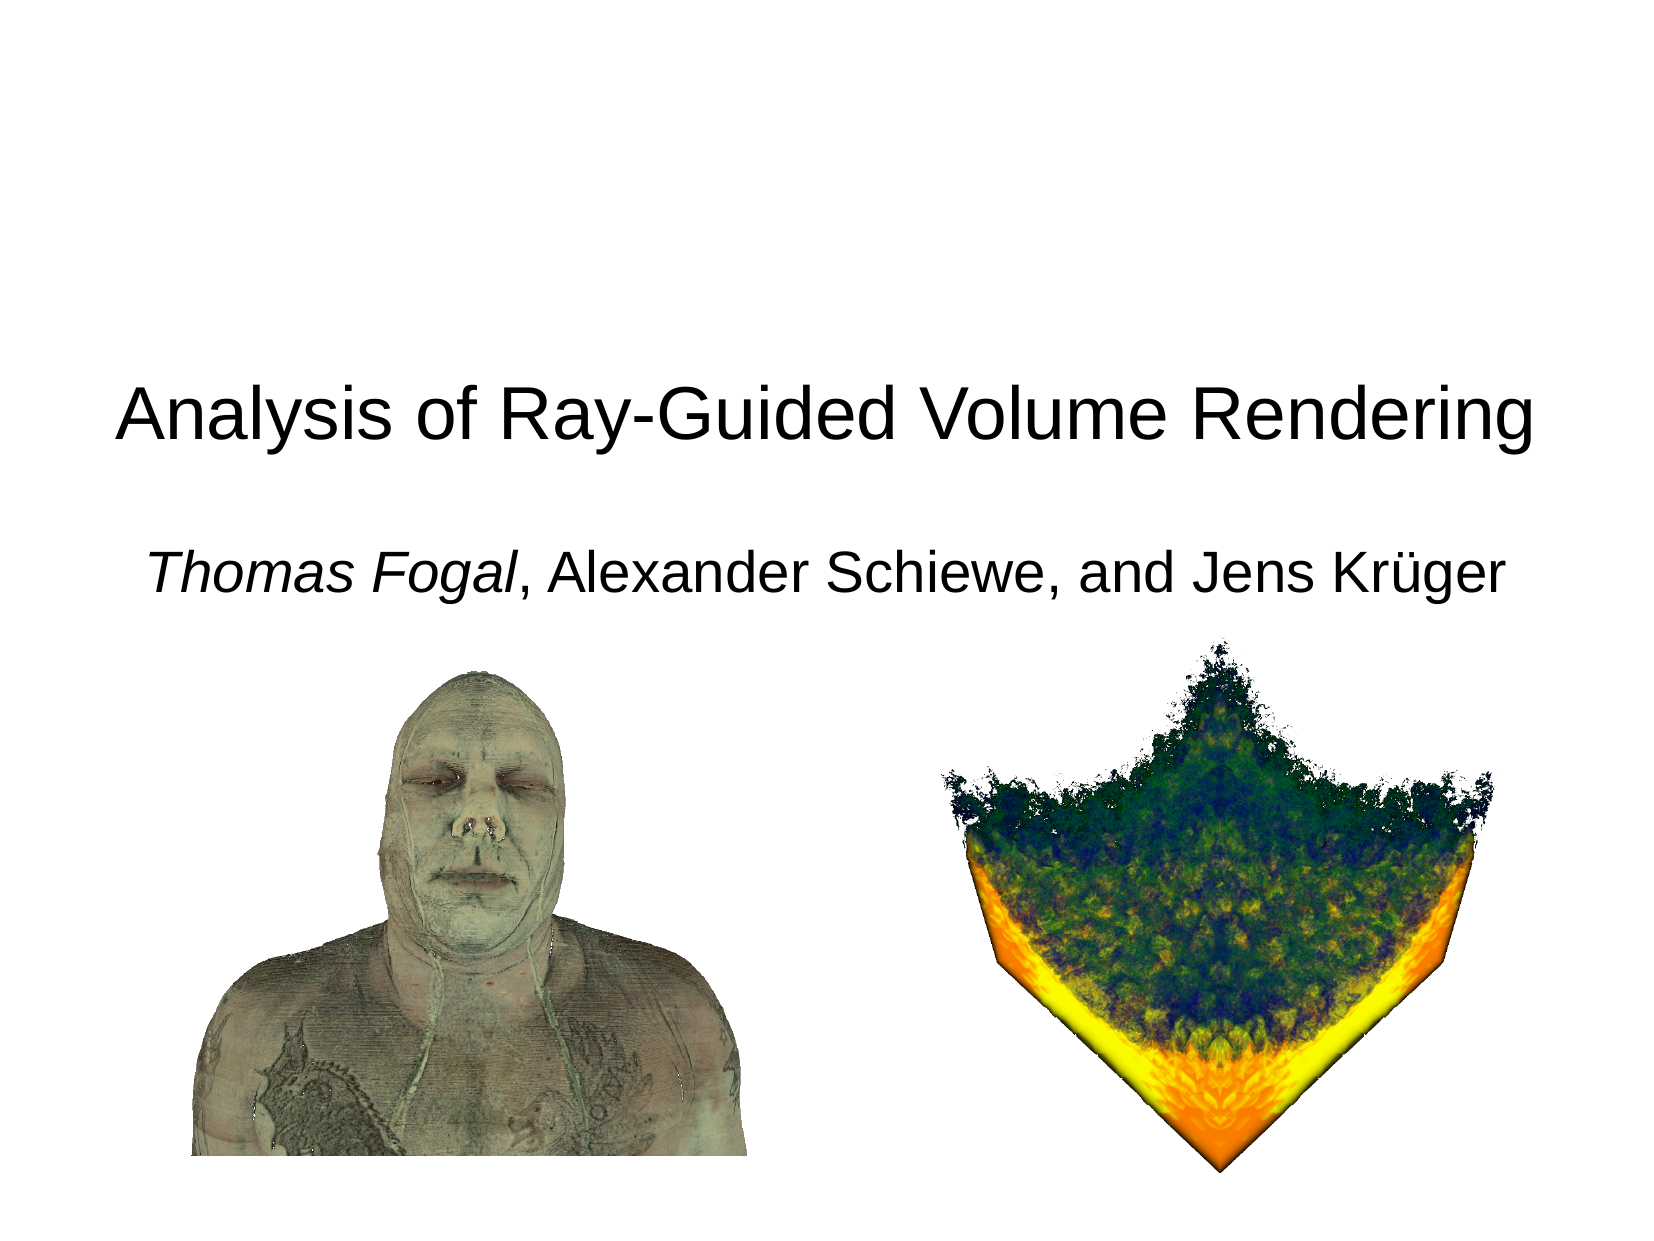

# Analysis of Ray-Guided Volume Rendering
Thomas Fogal, Alexander Schiewe, and Jens Krüger